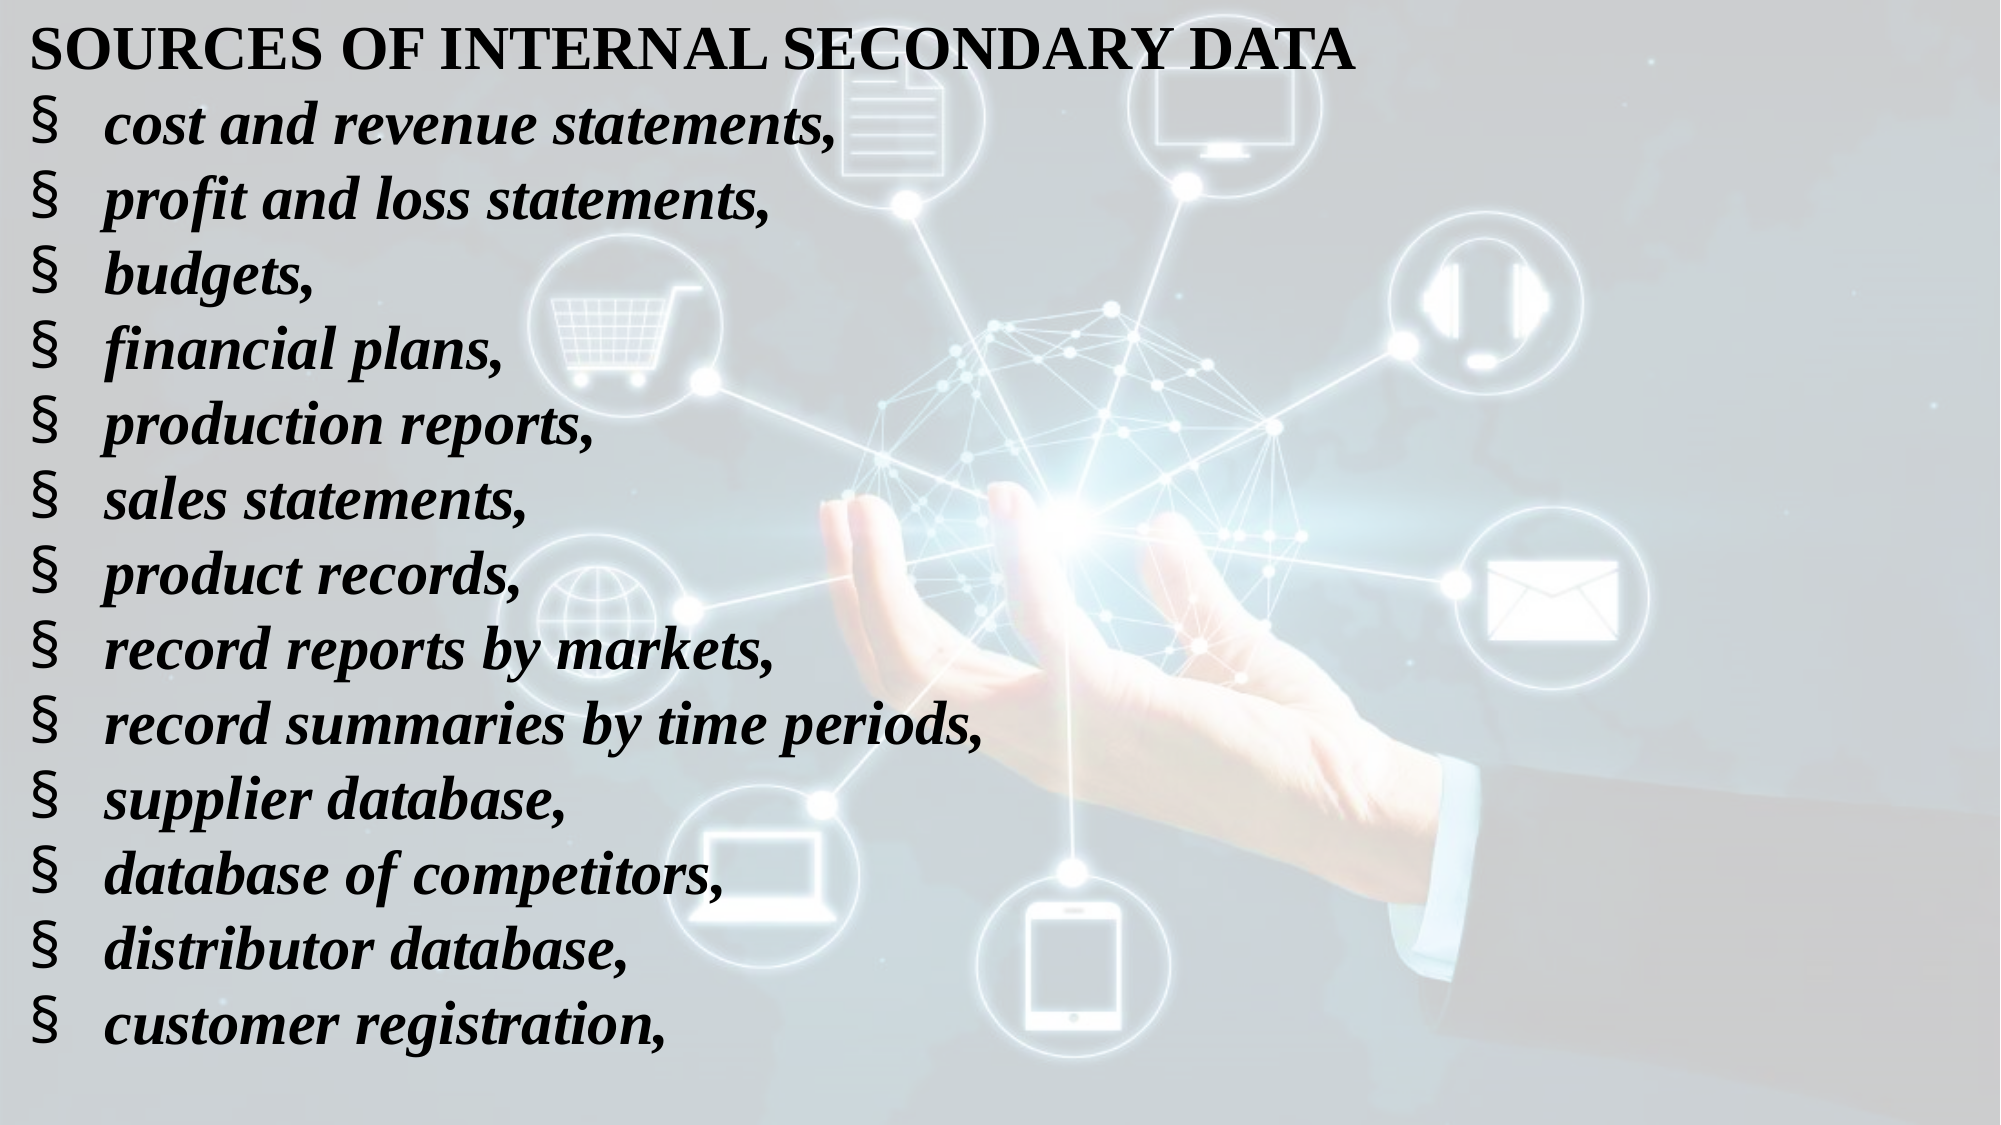

SOURCES OF INTERNAL SECONDARY DATA
cost and revenue statements,
profit and loss statements,
budgets,
financial plans,
production reports,
sales statements,
product records,
record reports by markets,
record summaries by time periods,
supplier database,
database of competitors,
distributor database,
customer registration,